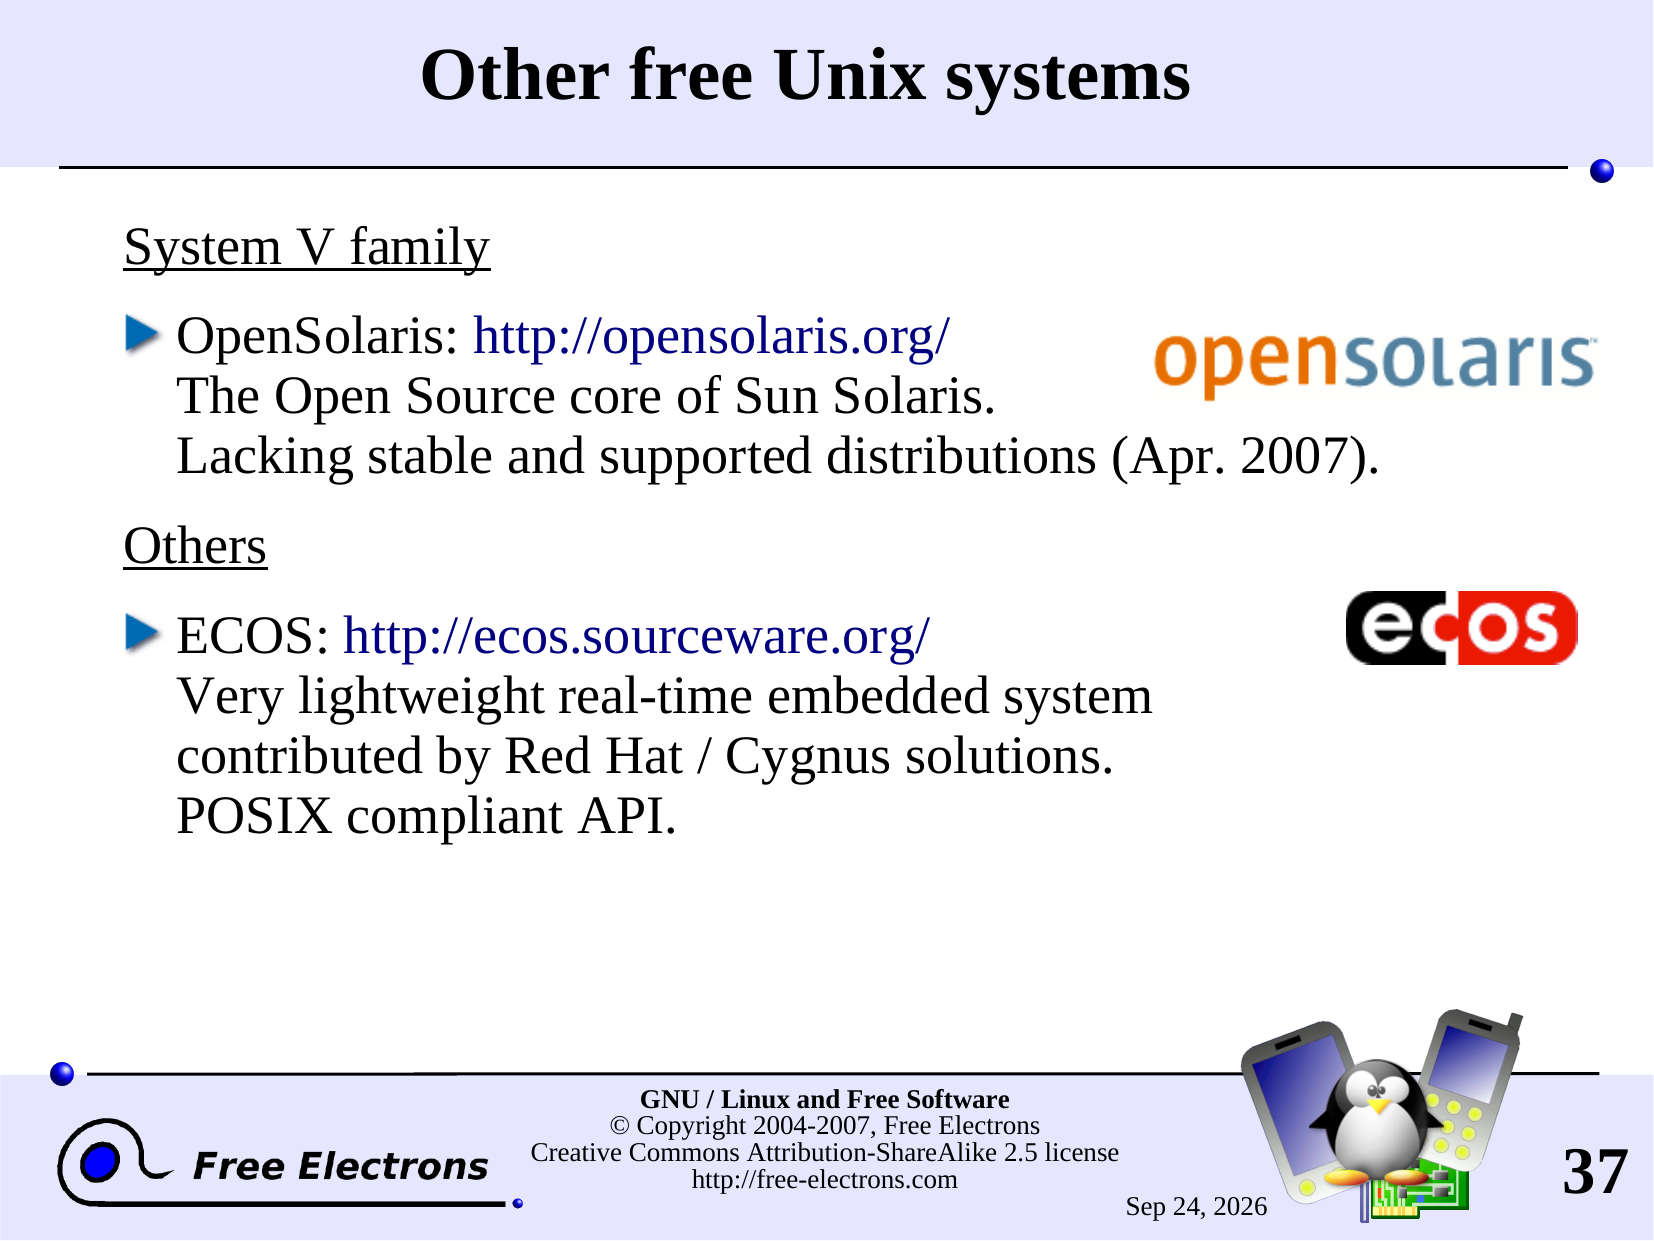

# Other free Unix systems
System V family
OpenSolaris: http://opensolaris.org/
The Open Source core of Sun Solaris.
Lacking stable and supported distributions (Apr. 2007).
Others
ECOS: http://ecos.sourceware.org/
Very lightweight real-time embedded system
contributed by Red Hat / Cygnus solutions.
POSIX compliant API.